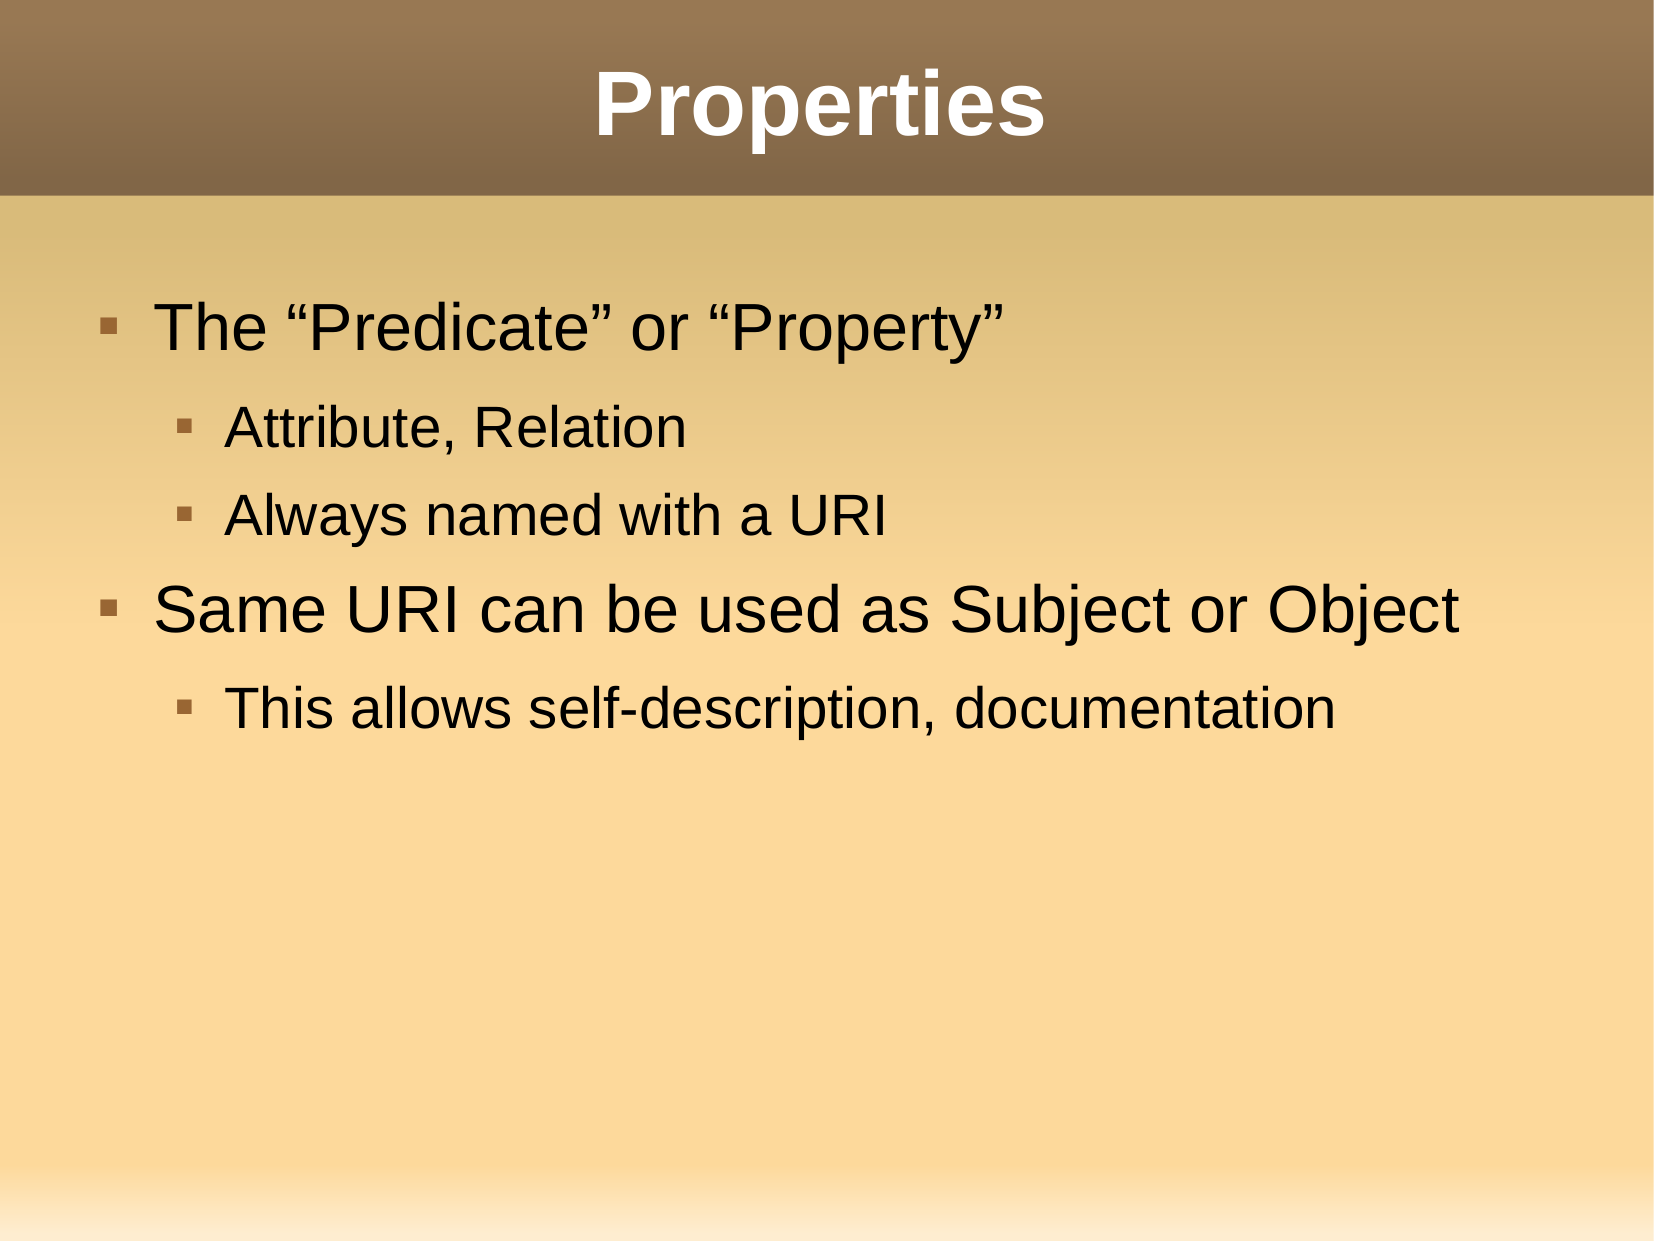

# Properties
The “Predicate” or “Property”
Attribute, Relation
Always named with a URI
Same URI can be used as Subject or Object
This allows self-description, documentation